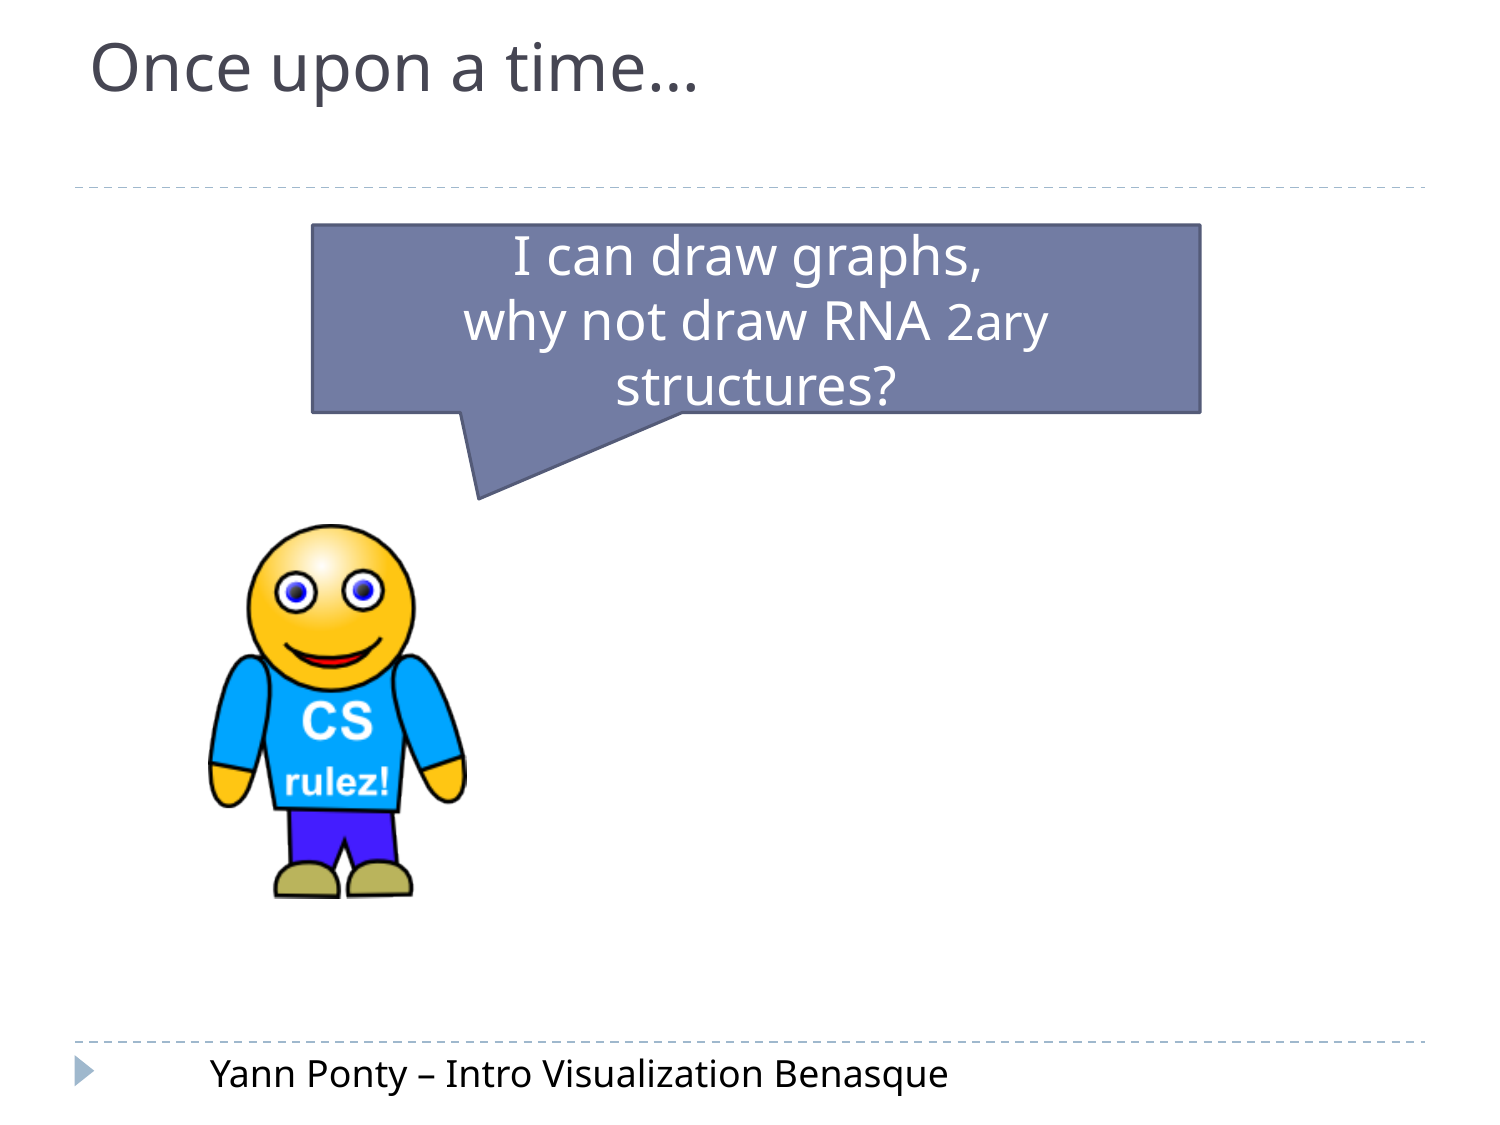

# Once upon a time…
I can draw graphs,
why not draw RNA 2ary structures?
Benasque RNA